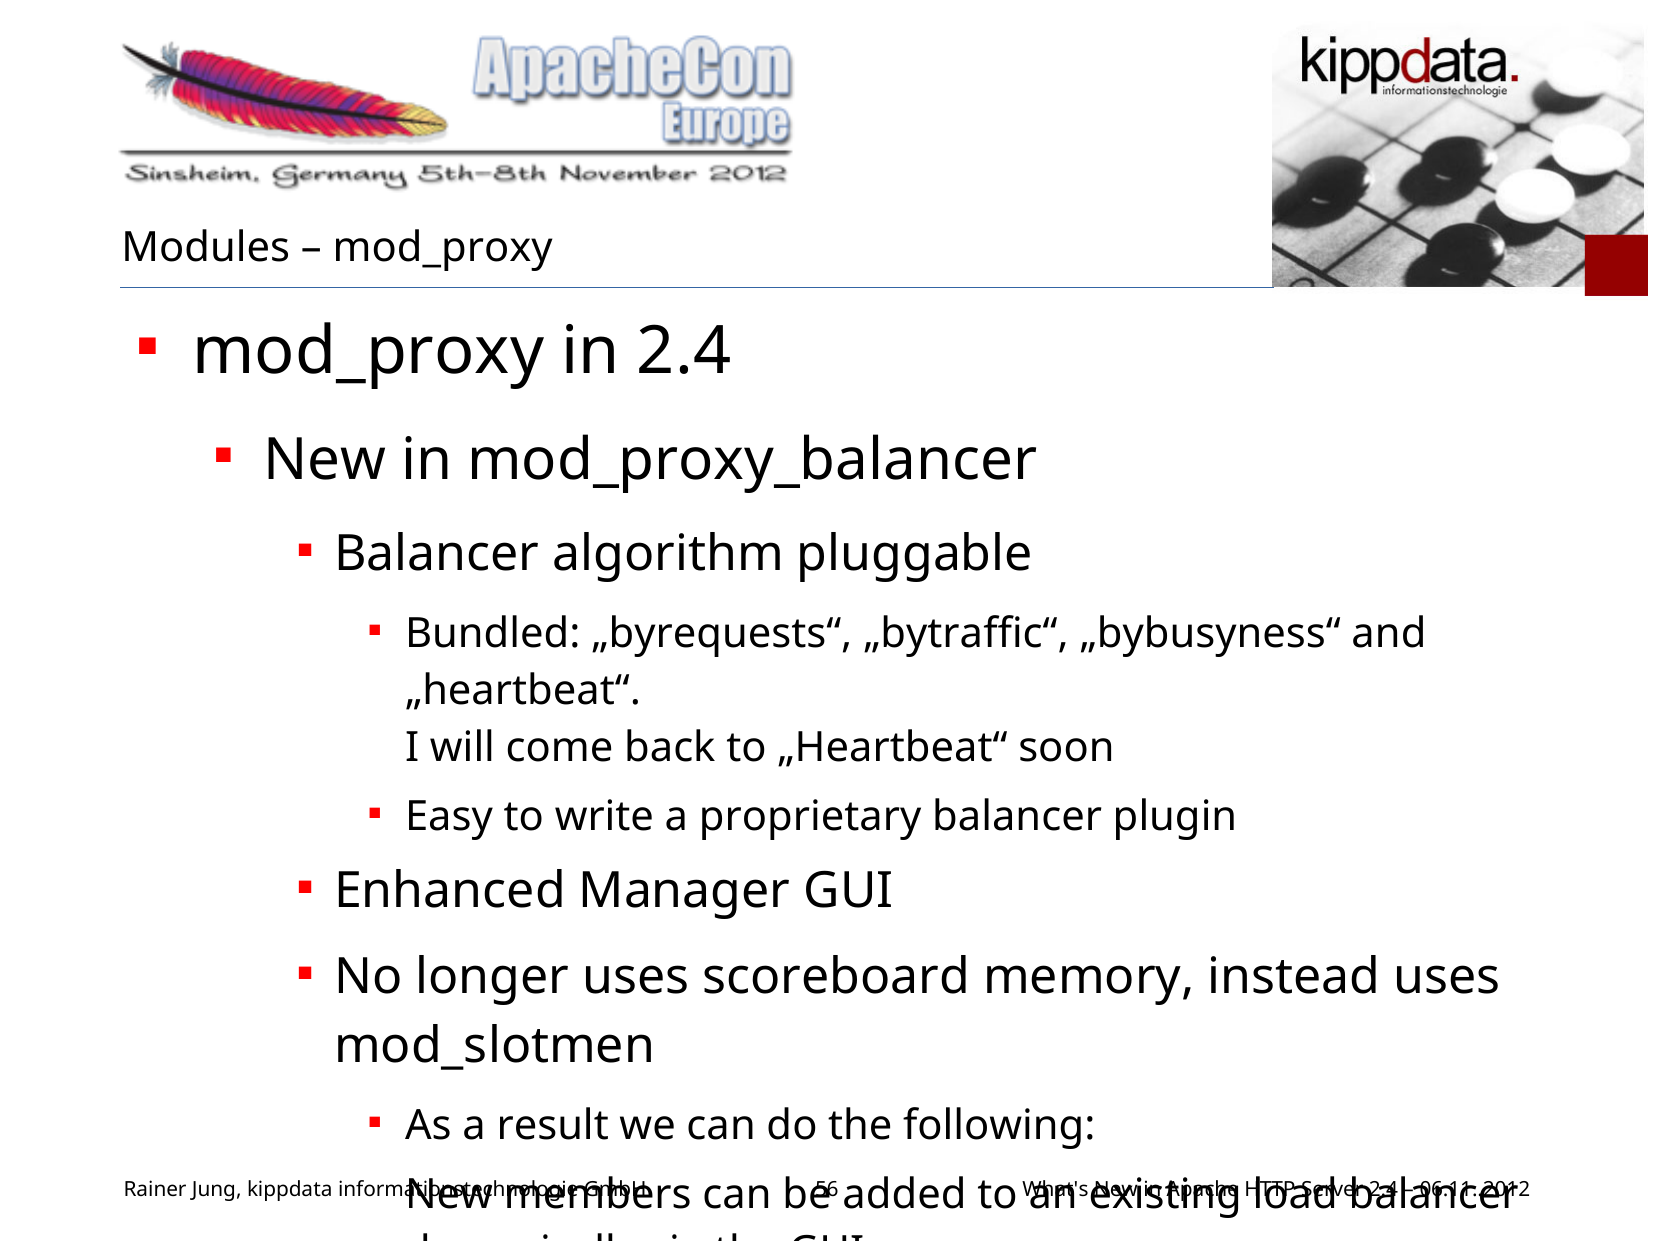

# Modules – mod_proxy
mod_proxy in 2.4
New in mod_proxy_balancer
Balancer algorithm pluggable
Bundled: „byrequests“, „bytraffic“, „bybusyness“ and „heartbeat“.
I will come back to „Heartbeat“ soon
Easy to write a proprietary balancer plugin
Enhanced Manager GUI
No longer uses scoreboard memory, instead uses mod_slotmen
As a result we can do the following:
New members can be added to an existing load balancer dynamically via the GUI